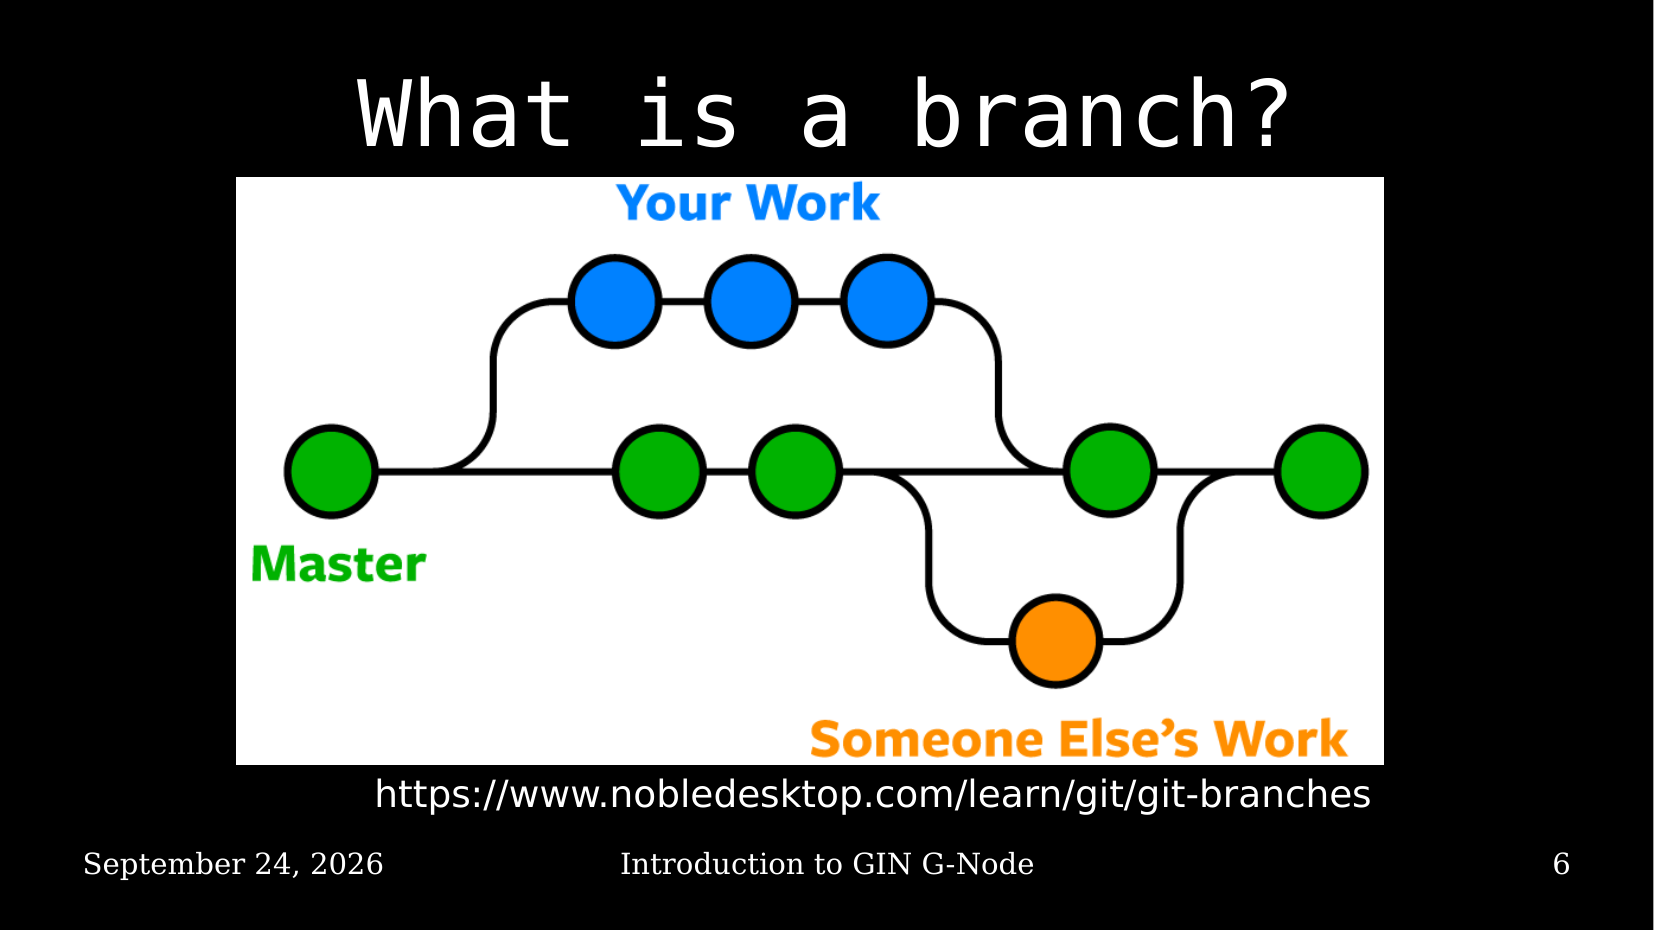

# What is a branch?
https://www.nobledesktop.com/learn/git/git-branches
Introduction to GIN G-Node
6